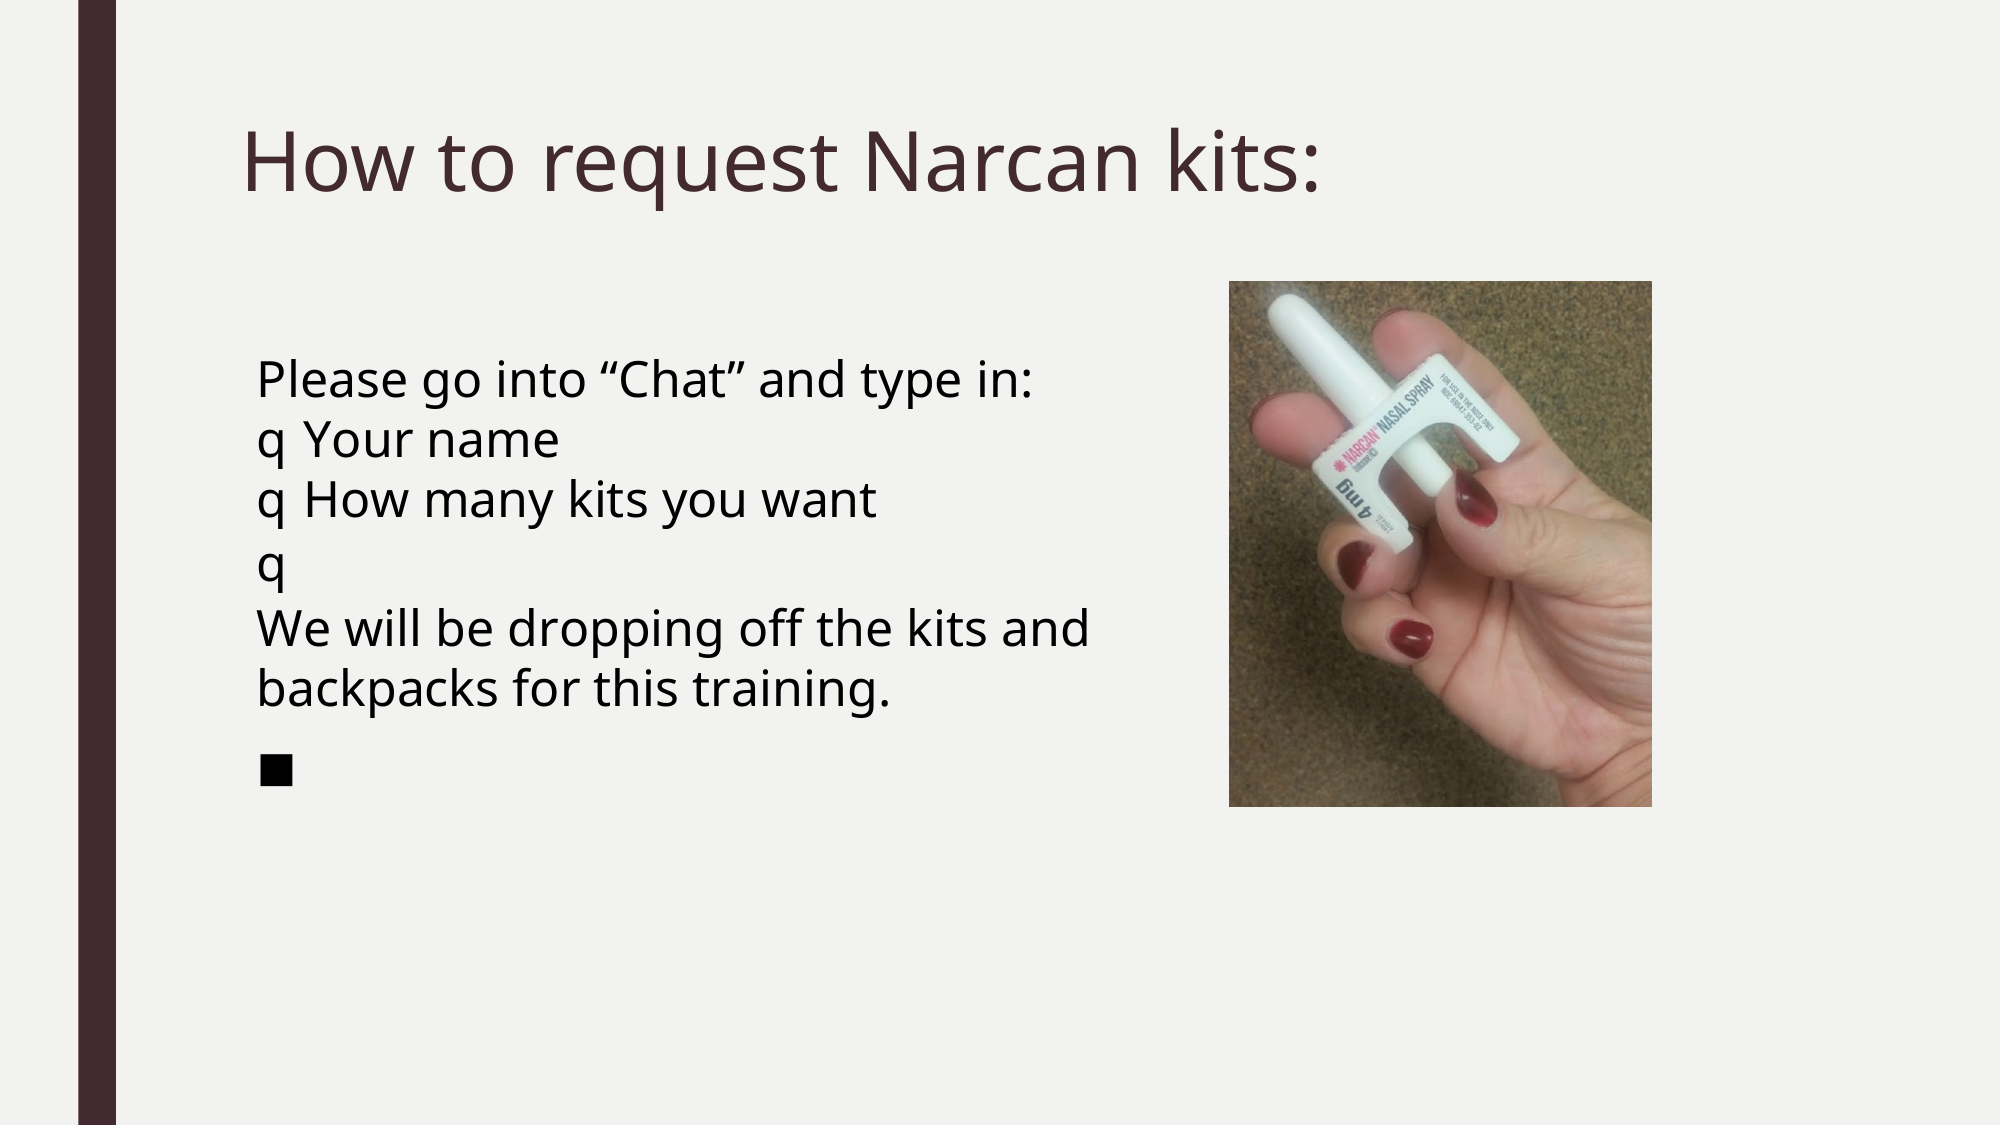

# How to request Narcan kits:
Please go into “Chat” and type in:
Your name
How many kits you want
We will be dropping off the kits and backpacks for this training.